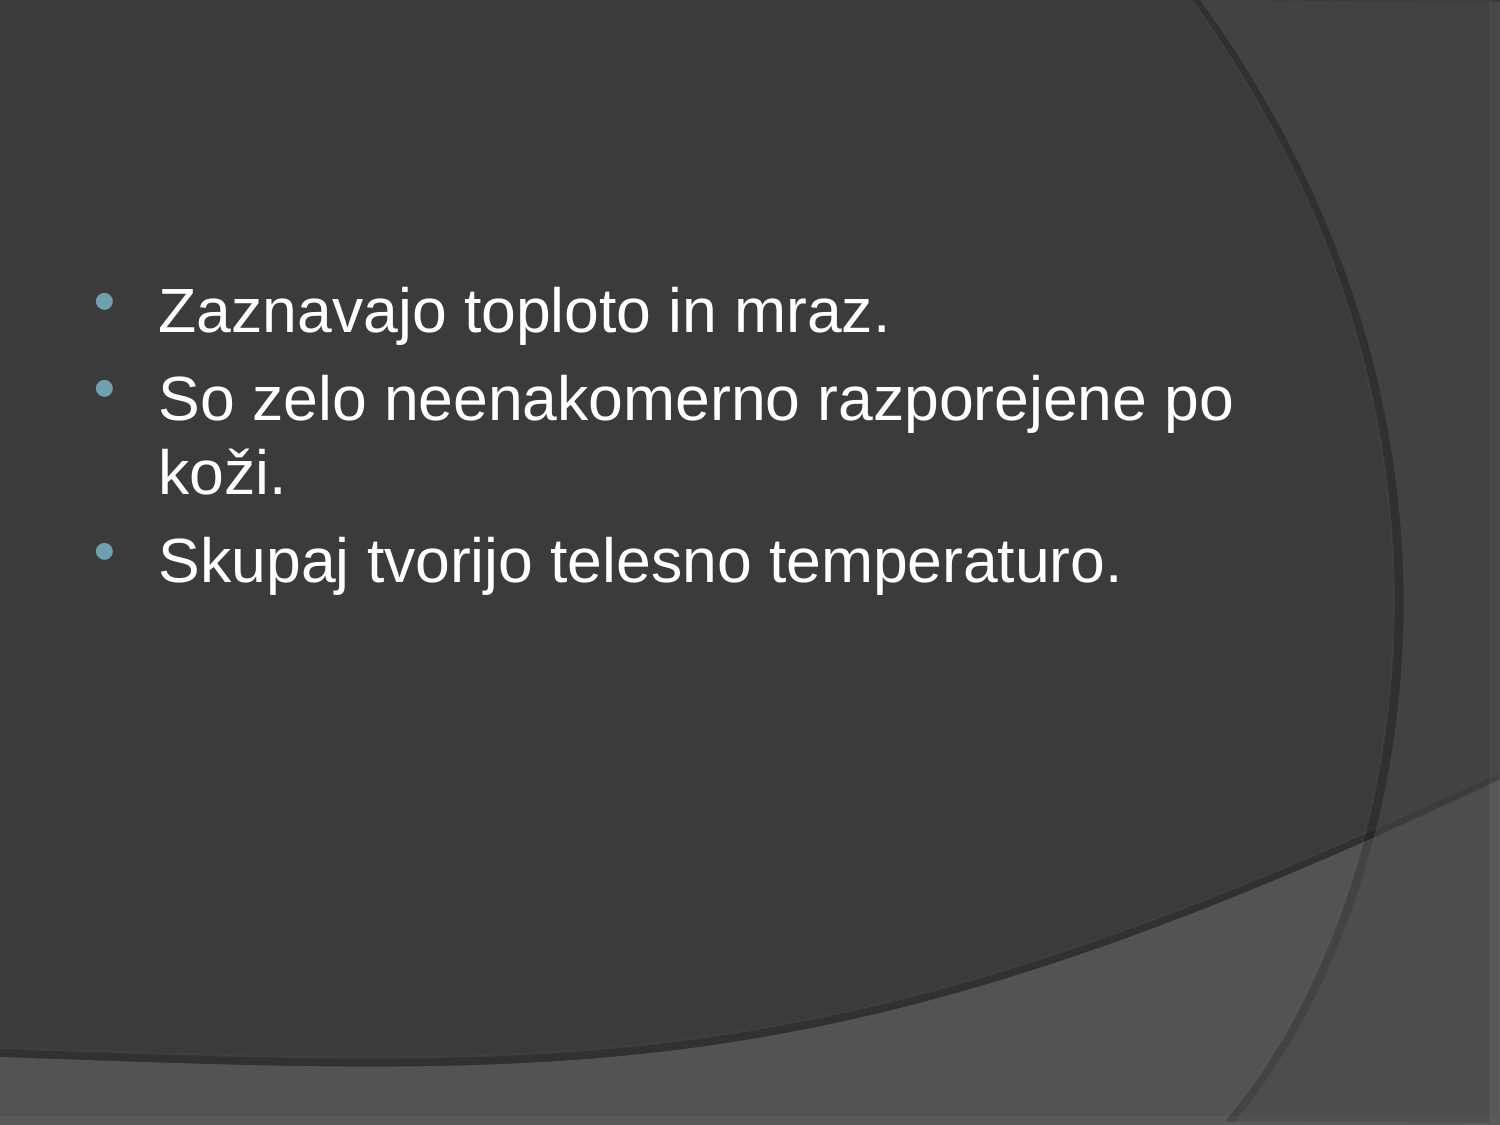

#
Zaznavajo toploto in mraz.
So zelo neenakomerno razporejene po koži.
Skupaj tvorijo telesno temperaturo.